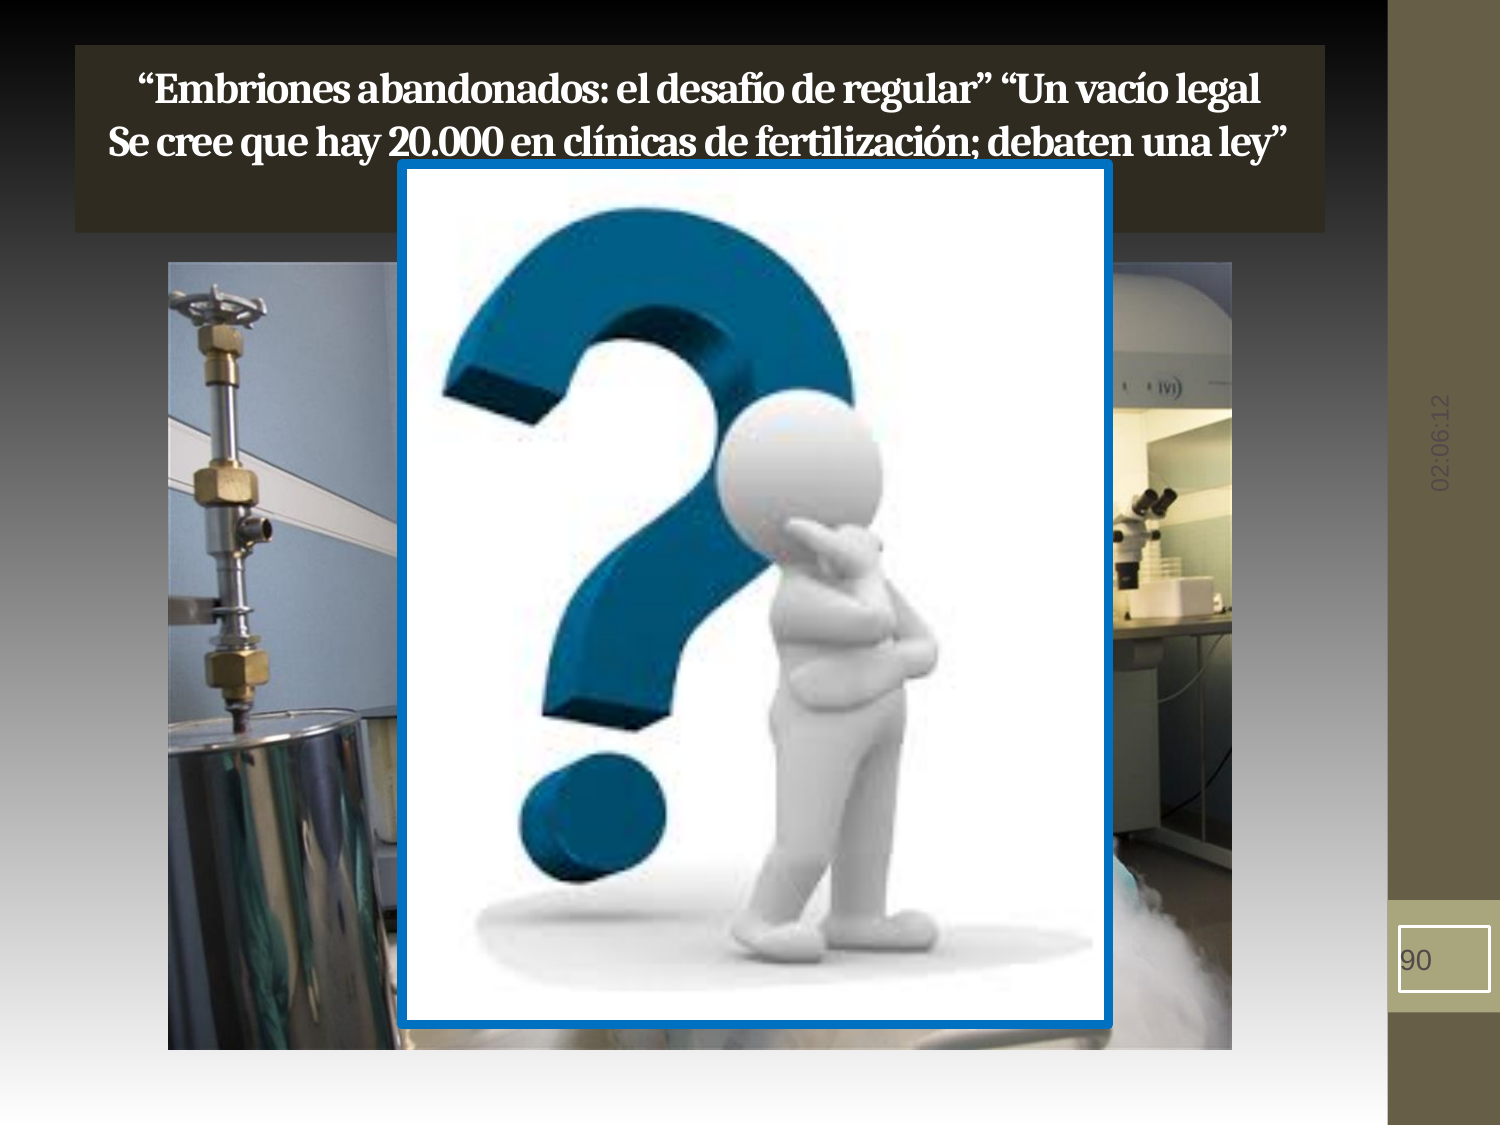

# “Embriones abandonados: el desafío de regular” “Un vacío legal Se cree que hay 20.000 en clínicas de fertilización; debaten una ley” Diario La Nación, 12/09/2016
02:48:05